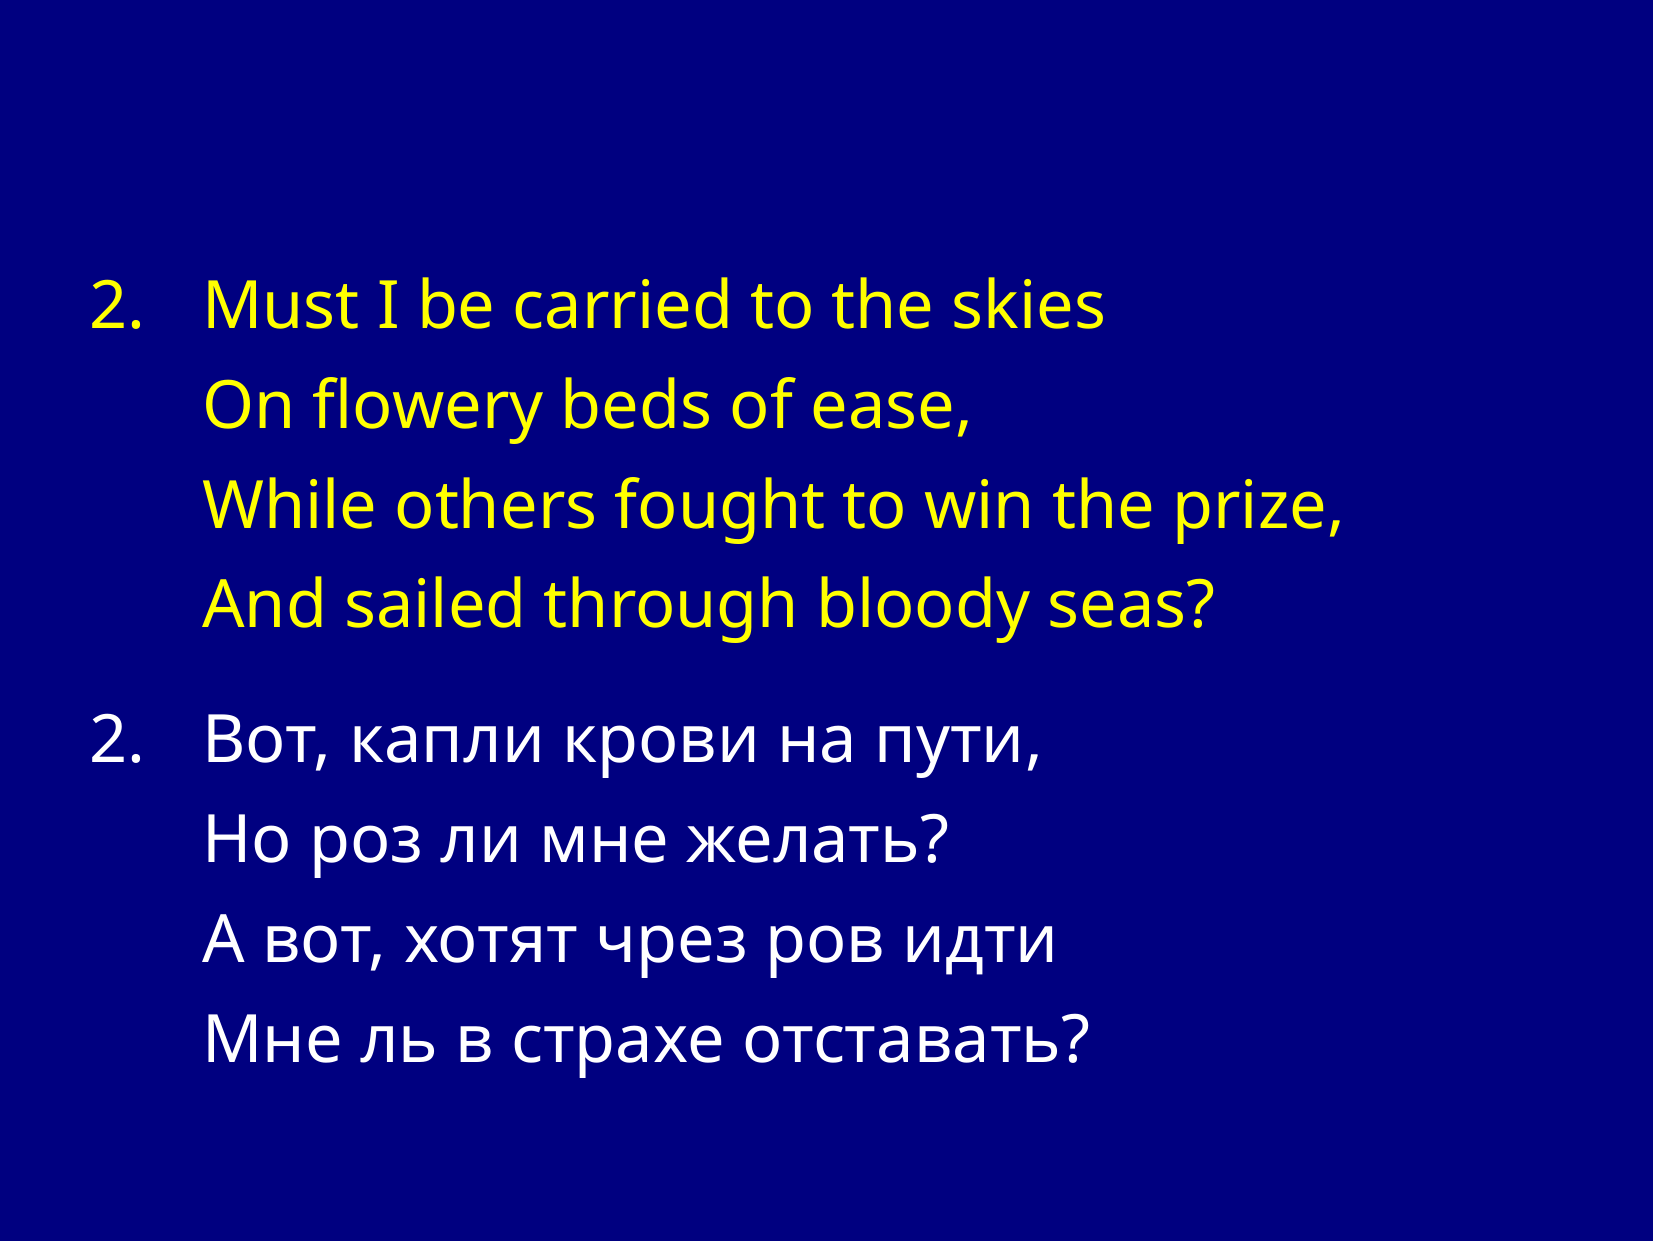

2.	Must I be carried to the skies
	On flowery beds of ease,
	While others fought to win the prize,
	And sailed through bloody seas?
2.	Вот, капли крови на пути,
	Но роз ли мне желать?
	А вот, хотят чрез ров идти
	Мне ль в страхе отставать?